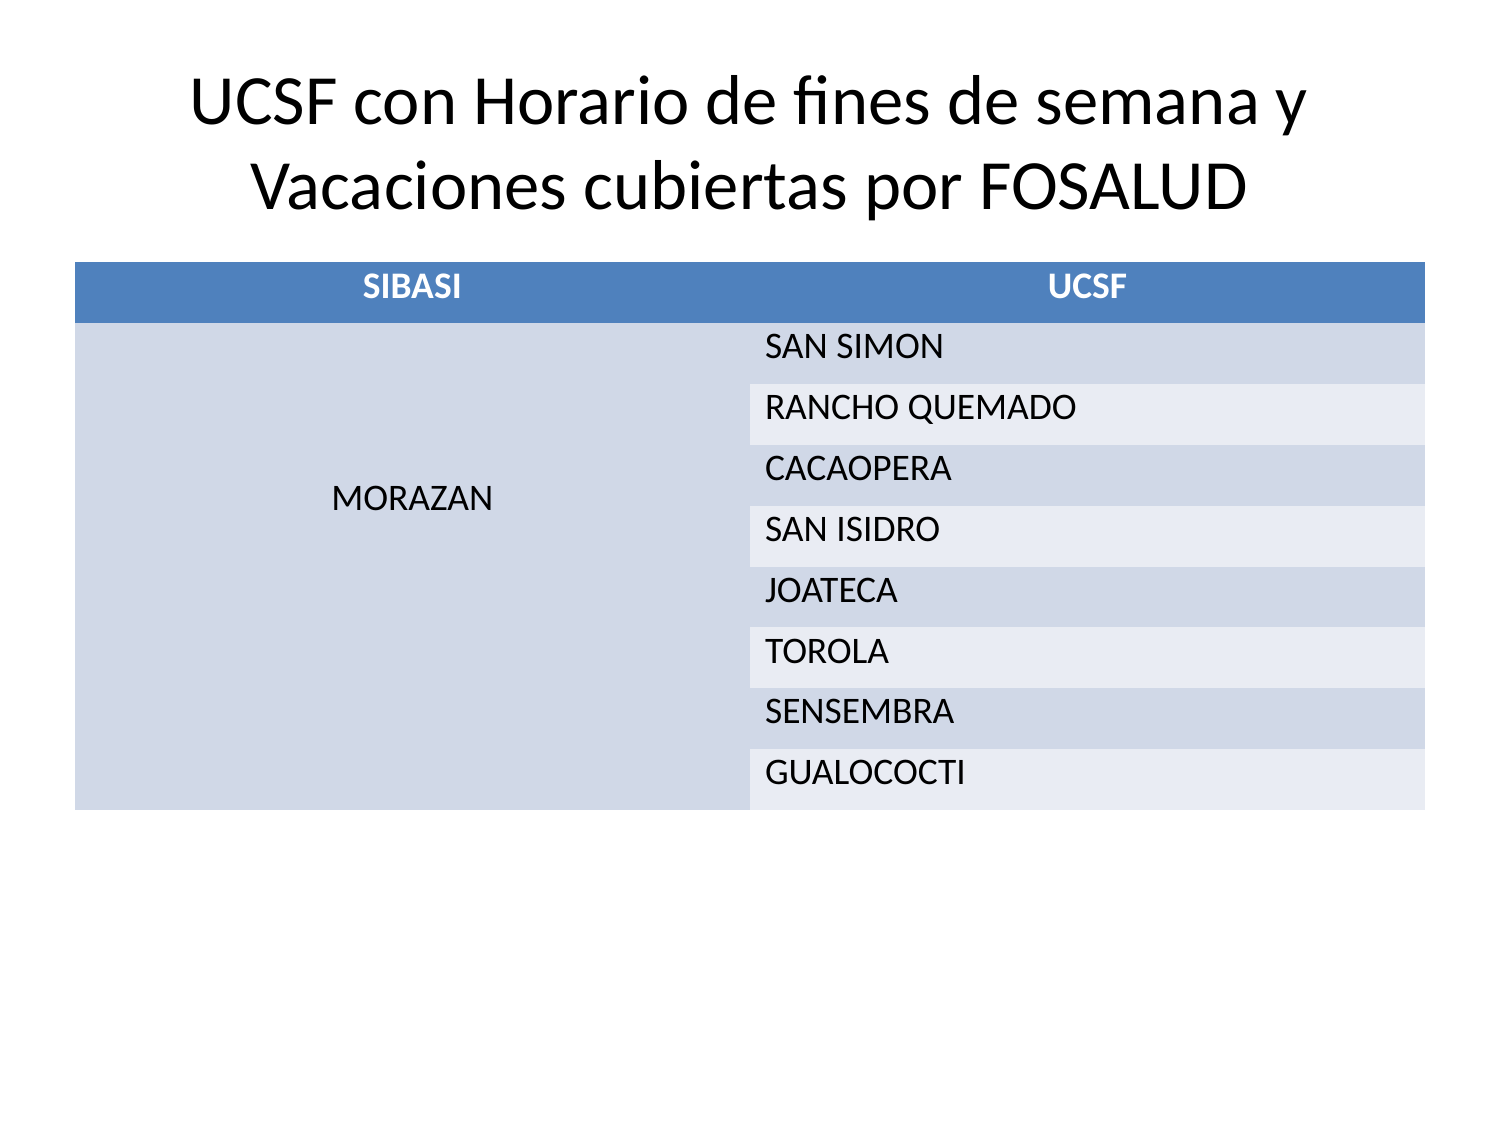

# UCSF con Horario de fines de semana y Vacaciones cubiertas por FOSALUD
| SIBASI | UCSF |
| --- | --- |
| MORAZAN | SAN SIMON |
| | RANCHO QUEMADO |
| | CACAOPERA |
| | SAN ISIDRO |
| | JOATECA |
| | TOROLA |
| | SENSEMBRA |
| | GUALOCOCTI |